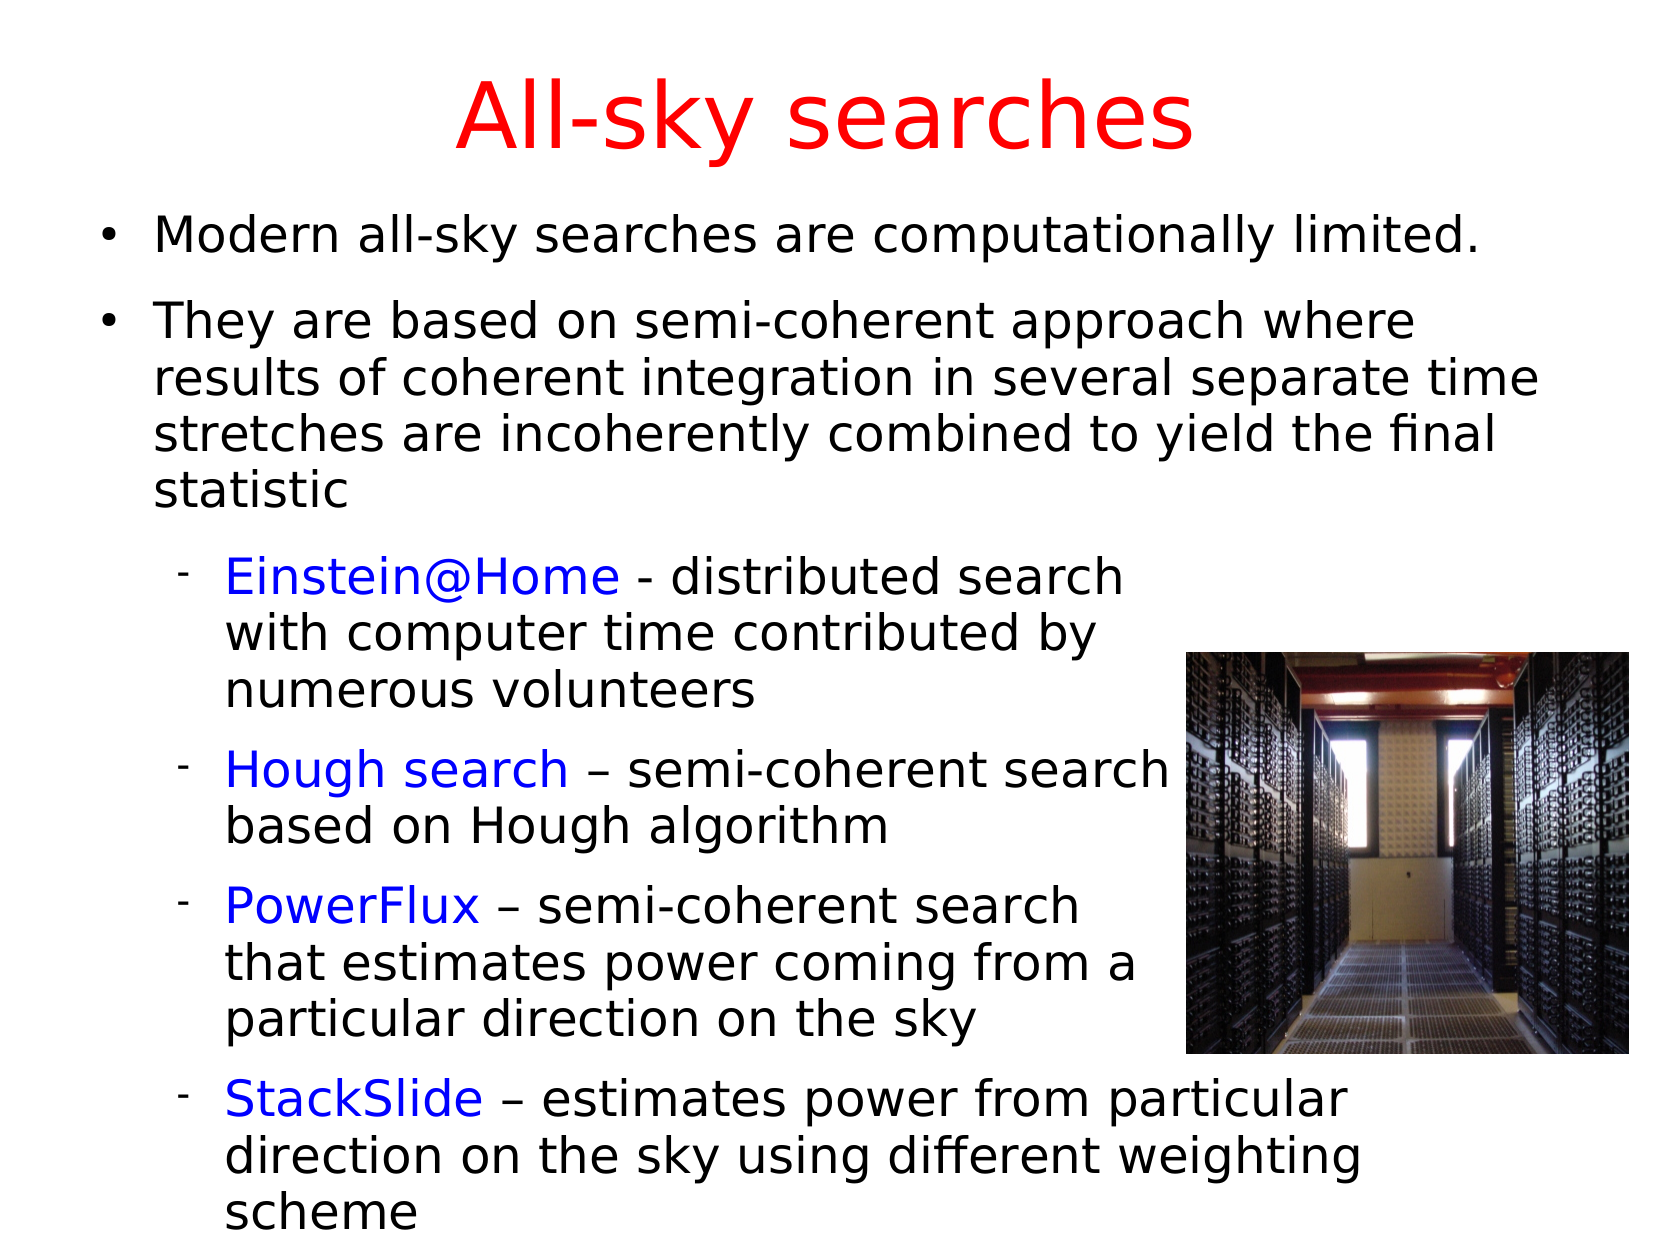

# All-sky searches
Modern all-sky searches are computationally limited.
They are based on semi-coherent approach where results of coherent integration in several separate time stretches are incoherently combined to yield the final statistic
Einstein@Home - distributed search with computer time contributed by numerous volunteers
Hough search – semi-coherent search based on Hough algorithm
PowerFlux – semi-coherent search that estimates power coming from a particular direction on the sky
StackSlide – estimates power from particular direction on the sky using different weighting scheme